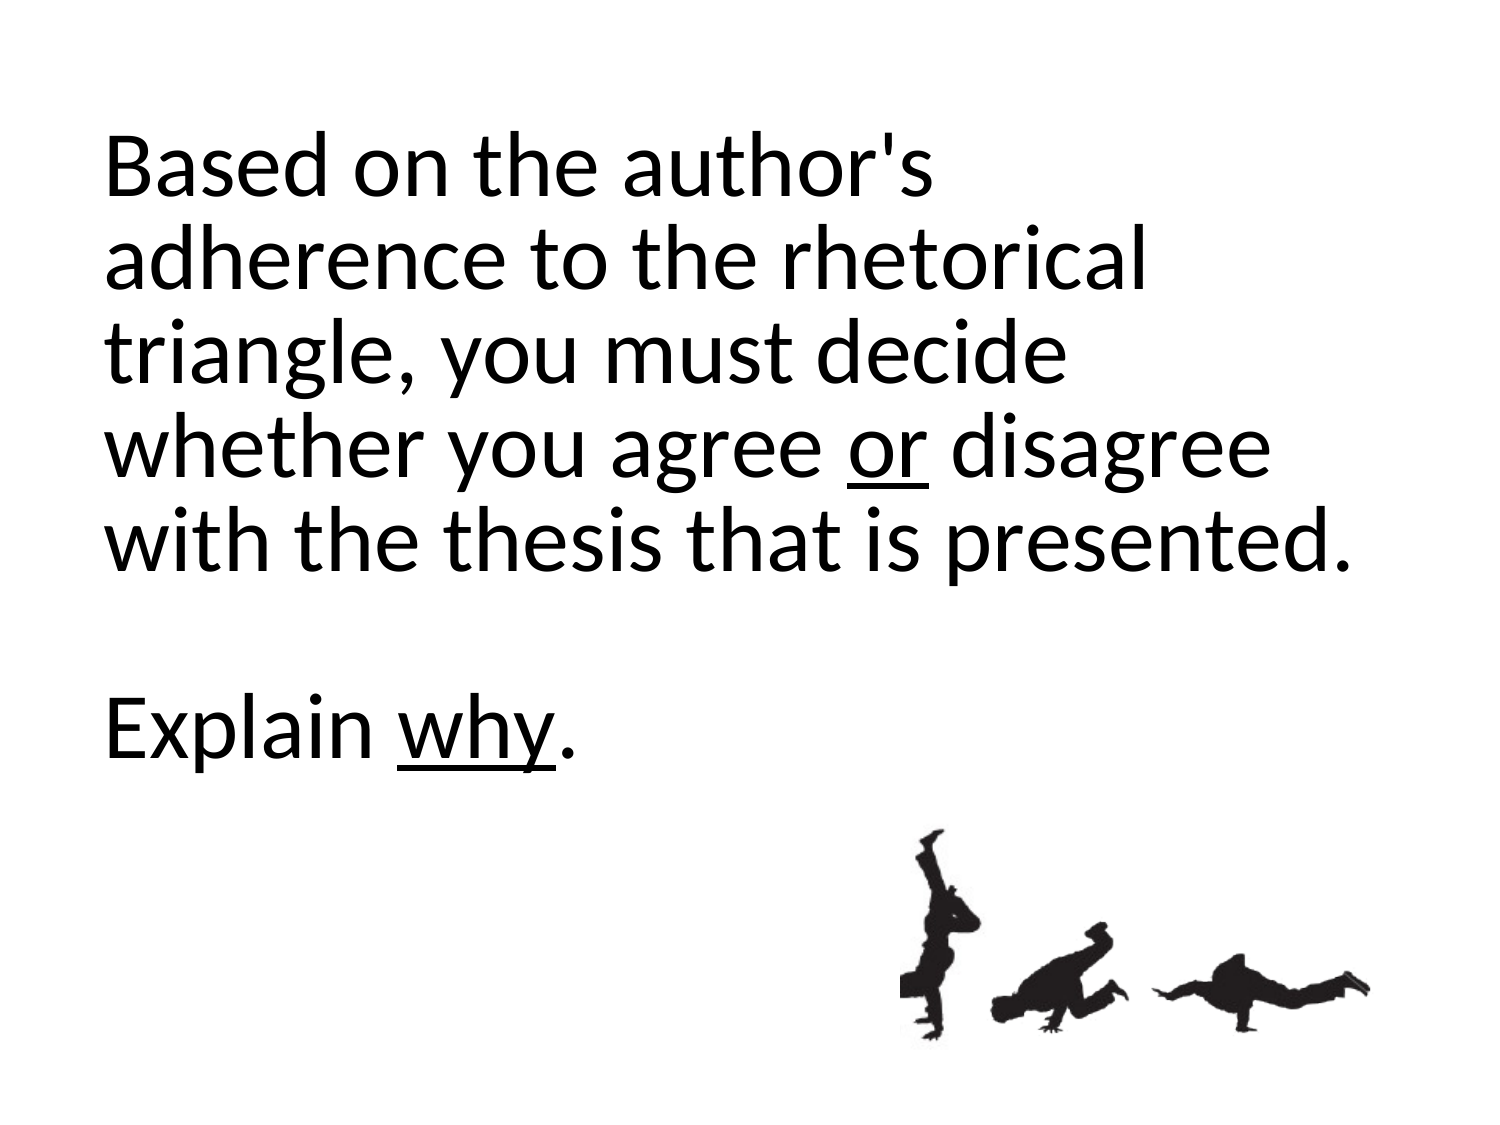

Based on the author's adherence to the rhetorical triangle, you must decide whether you agree or disagree with the thesis that is presented.
Explain why.